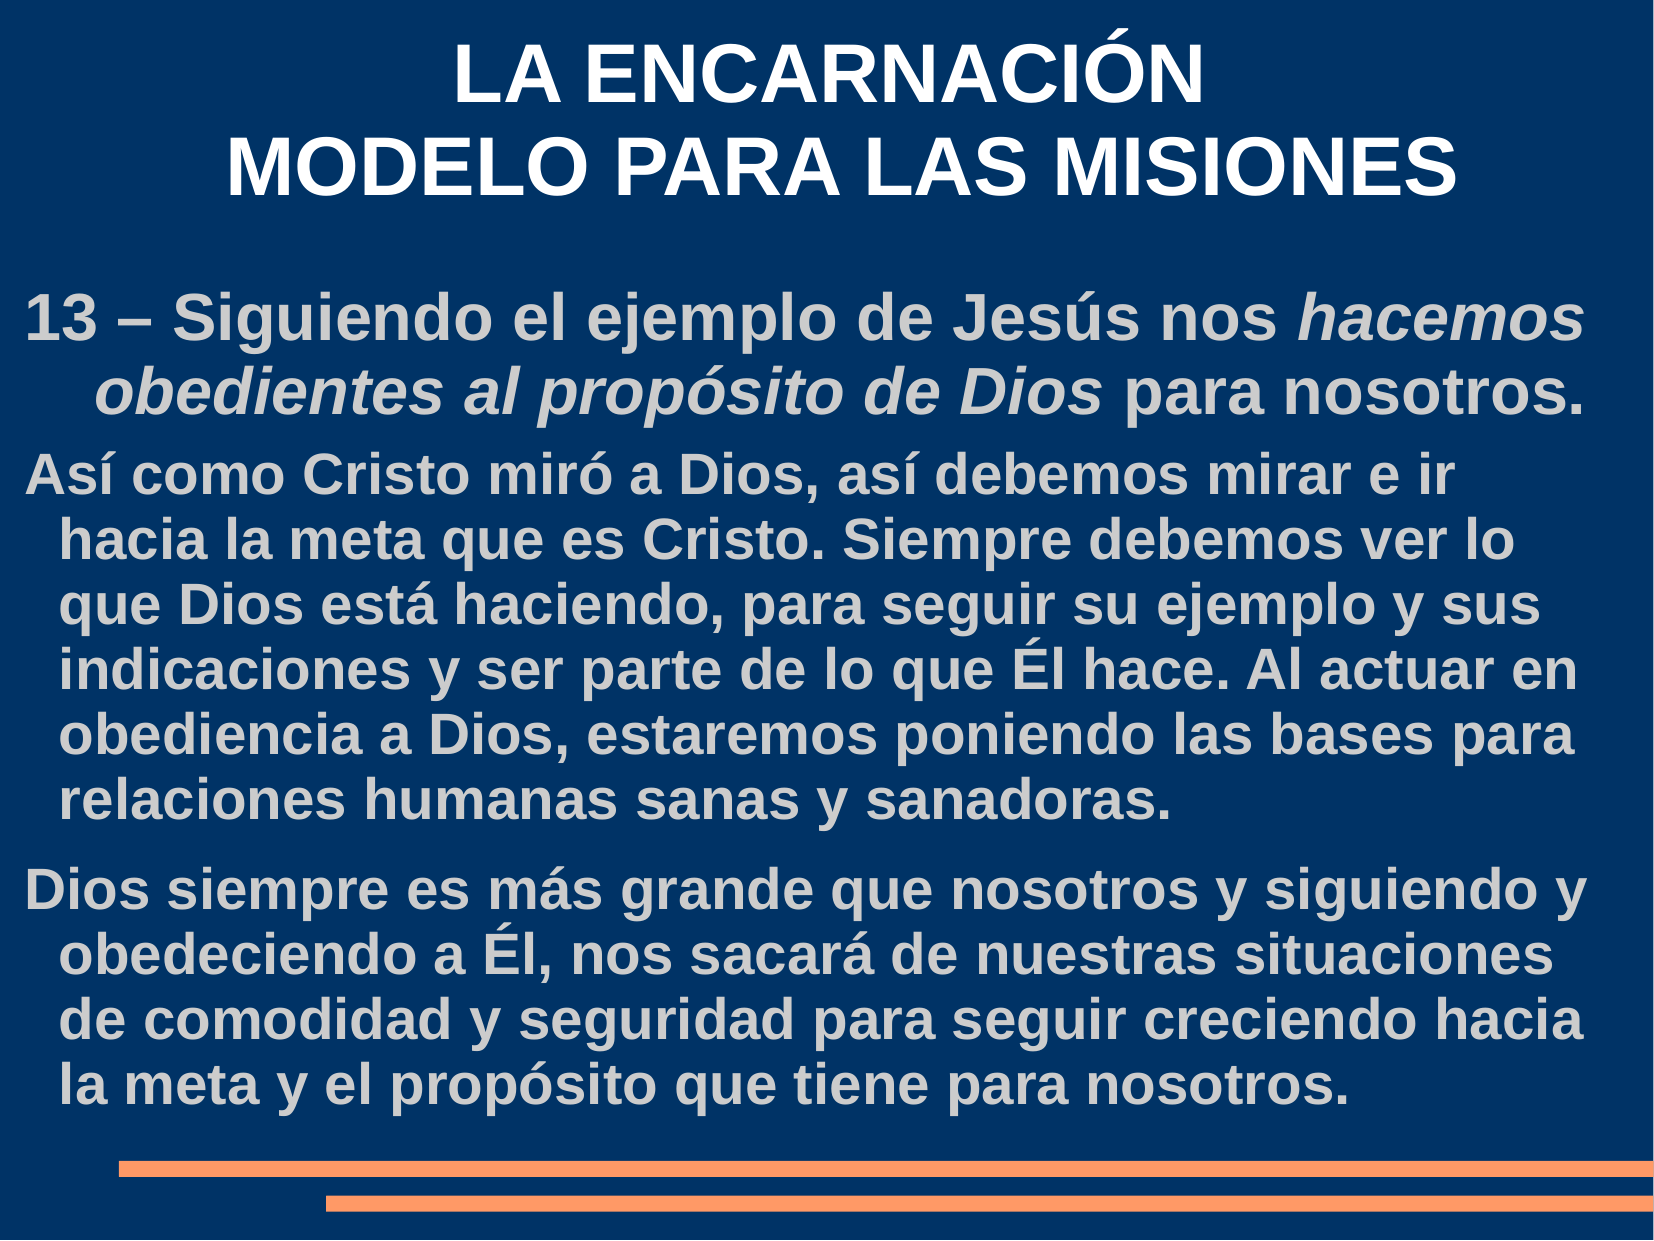

# LA ENCARNACIÓN MODELO PARA LAS MISIONES
13 – Siguiendo el ejemplo de Jesús nos hacemos obedientes al propósito de Dios para nosotros.
Así como Cristo miró a Dios, así debemos mirar e ir hacia la meta que es Cristo. Siempre debemos ver lo que Dios está haciendo, para seguir su ejemplo y sus indicaciones y ser parte de lo que Él hace. Al actuar en obediencia a Dios, estaremos poniendo las bases para relaciones humanas sanas y sanadoras.
Dios siempre es más grande que nosotros y siguiendo y obedeciendo a Él, nos sacará de nuestras situaciones de comodidad y seguridad para seguir creciendo hacia la meta y el propósito que tiene para nosotros.